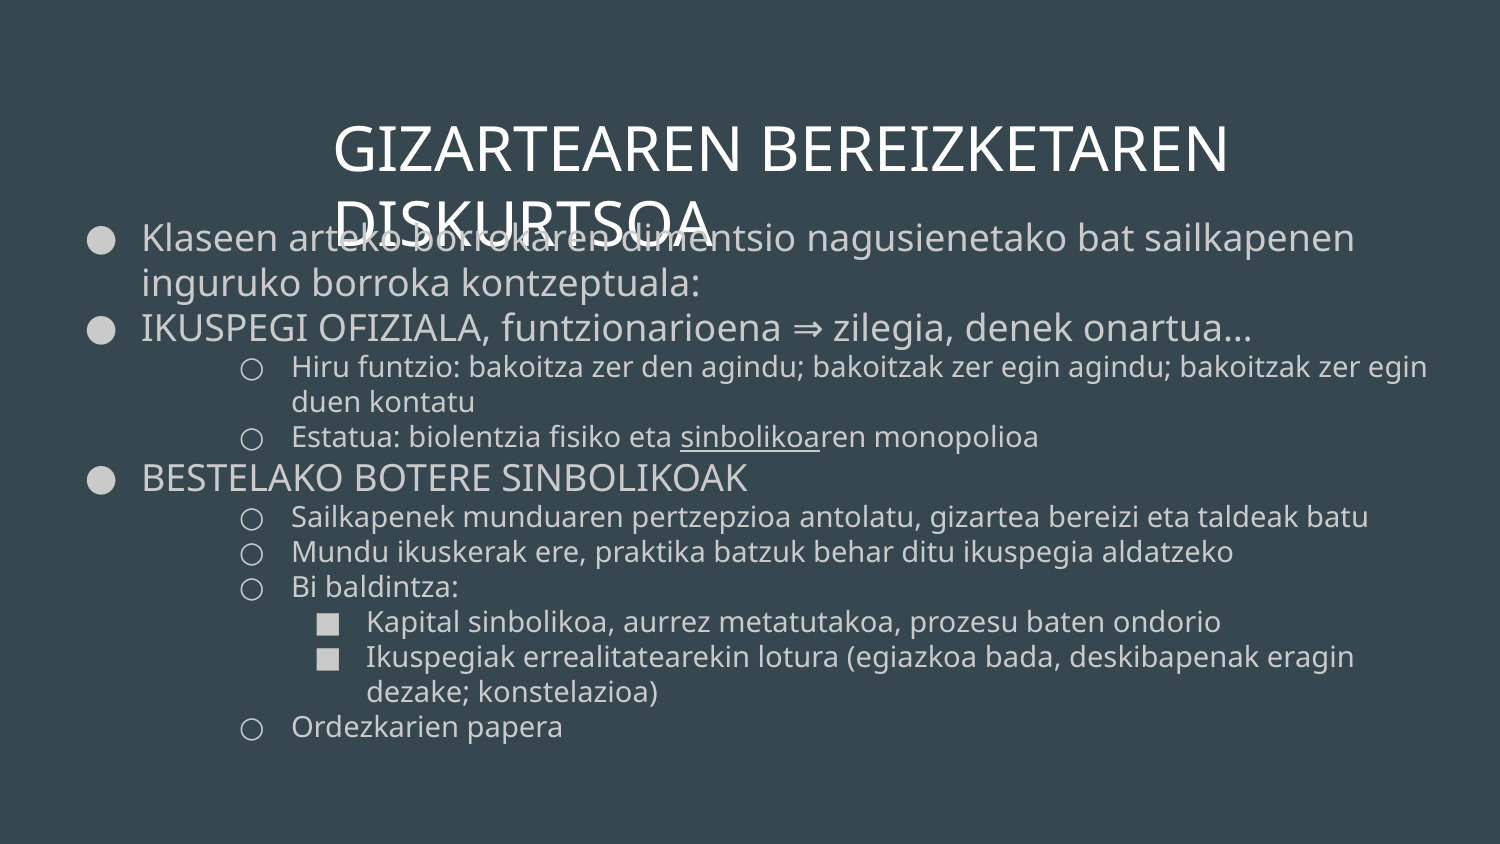

# GIZARTEAREN BEREIZKETAREN DISKURTSOA
Klaseen arteko borrokaren dimentsio nagusienetako bat sailkapenen inguruko borroka kontzeptuala:
IKUSPEGI OFIZIALA, funtzionarioena ⇒ zilegia, denek onartua…
Hiru funtzio: bakoitza zer den agindu; bakoitzak zer egin agindu; bakoitzak zer egin duen kontatu
Estatua: biolentzia fisiko eta sinbolikoaren monopolioa
BESTELAKO BOTERE SINBOLIKOAK
Sailkapenek munduaren pertzepzioa antolatu, gizartea bereizi eta taldeak batu
Mundu ikuskerak ere, praktika batzuk behar ditu ikuspegia aldatzeko
Bi baldintza:
Kapital sinbolikoa, aurrez metatutakoa, prozesu baten ondorio
Ikuspegiak errealitatearekin lotura (egiazkoa bada, deskibapenak eragin dezake; konstelazioa)
Ordezkarien papera